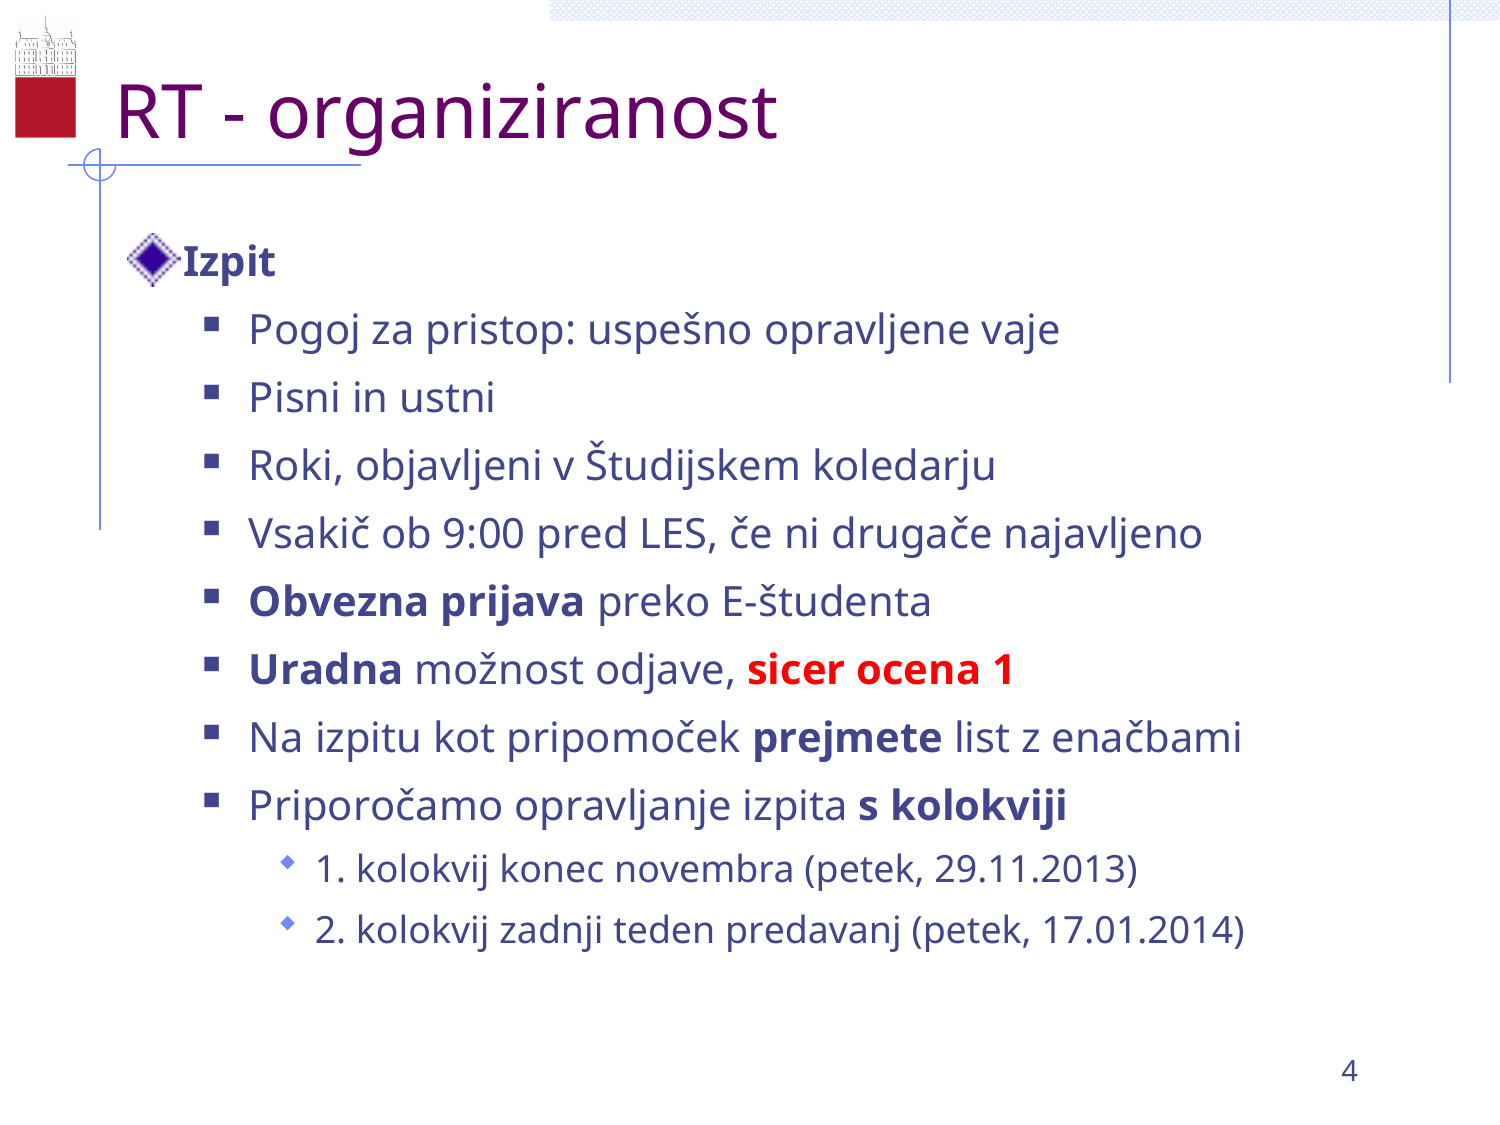

RT - organiziranost
# Izpit
Pogoj za pristop: uspešno opravljene vaje
Pisni in ustni
Roki, objavljeni v Študijskem koledarju
Vsakič ob 9:00 pred LES, če ni drugače najavljeno
Obvezna prijava preko E-študenta
Uradna možnost odjave, sicer ocena 1
Na izpitu kot pripomoček prejmete list z enačbami
Priporočamo opravljanje izpita s kolokviji
1. kolokvij konec novembra (petek, 29.11.2013)
2. kolokvij zadnji teden predavanj (petek, 17.01.2014)